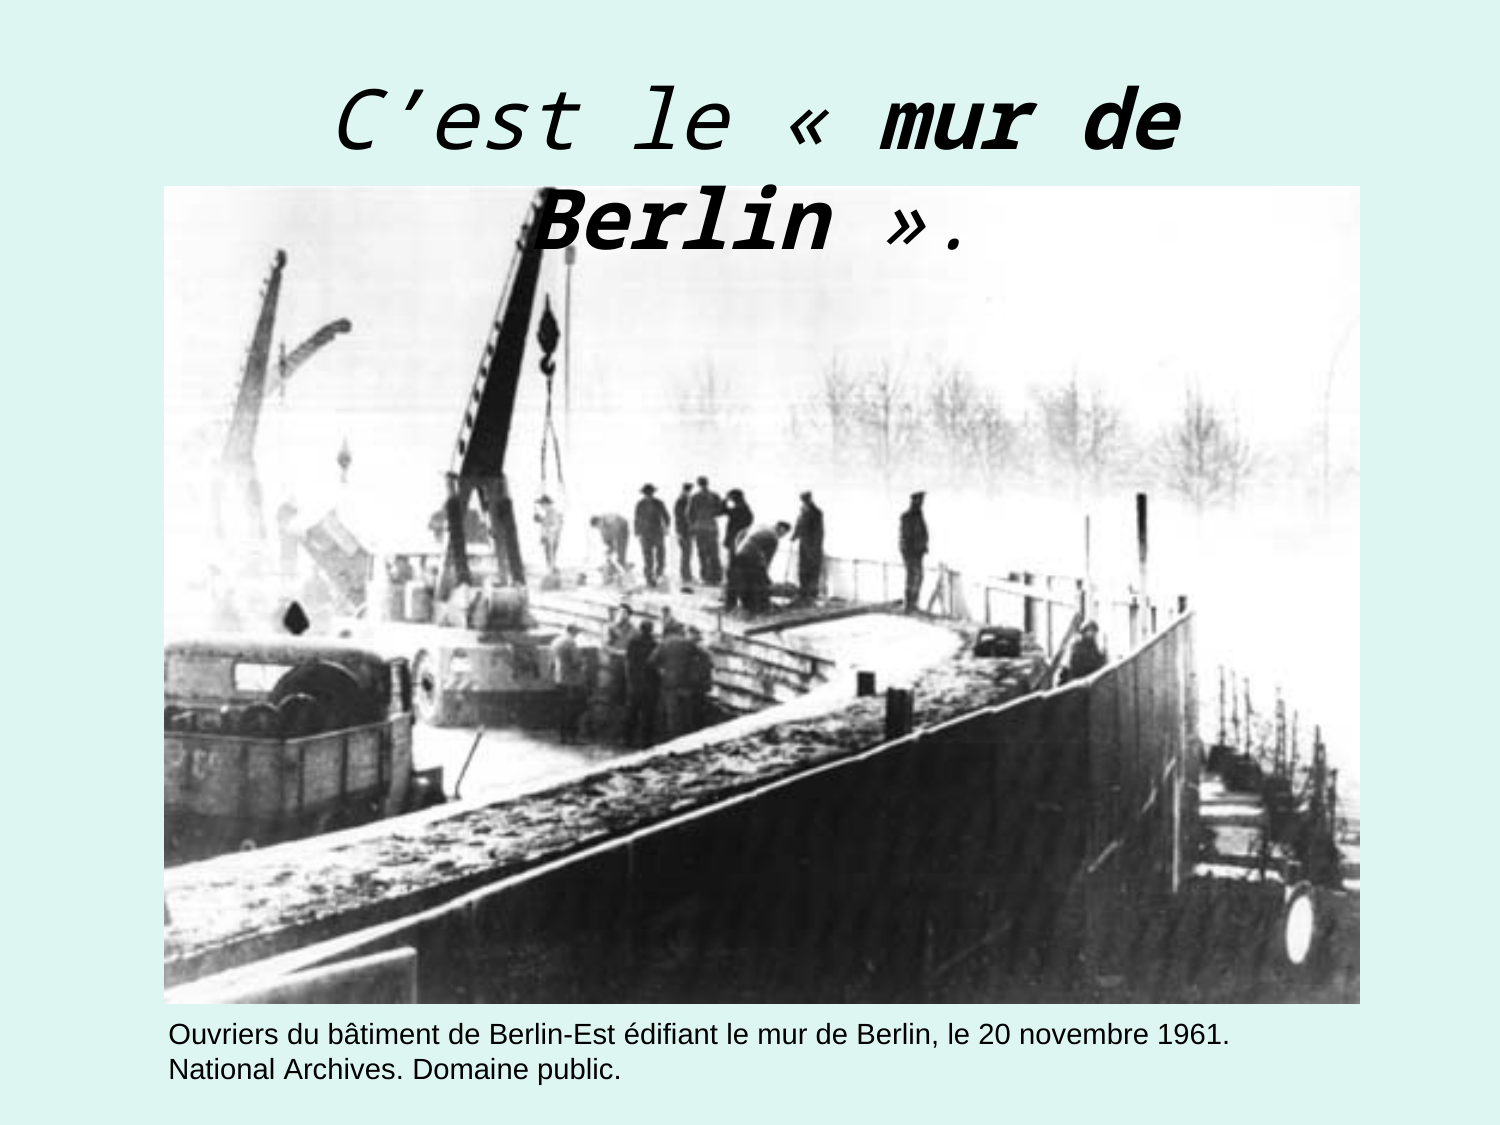

C’est le « mur de Berlin ».
Ouvriers du bâtiment de Berlin-Est édifiant le mur de Berlin, le 20 novembre 1961.
National Archives. Domaine public.